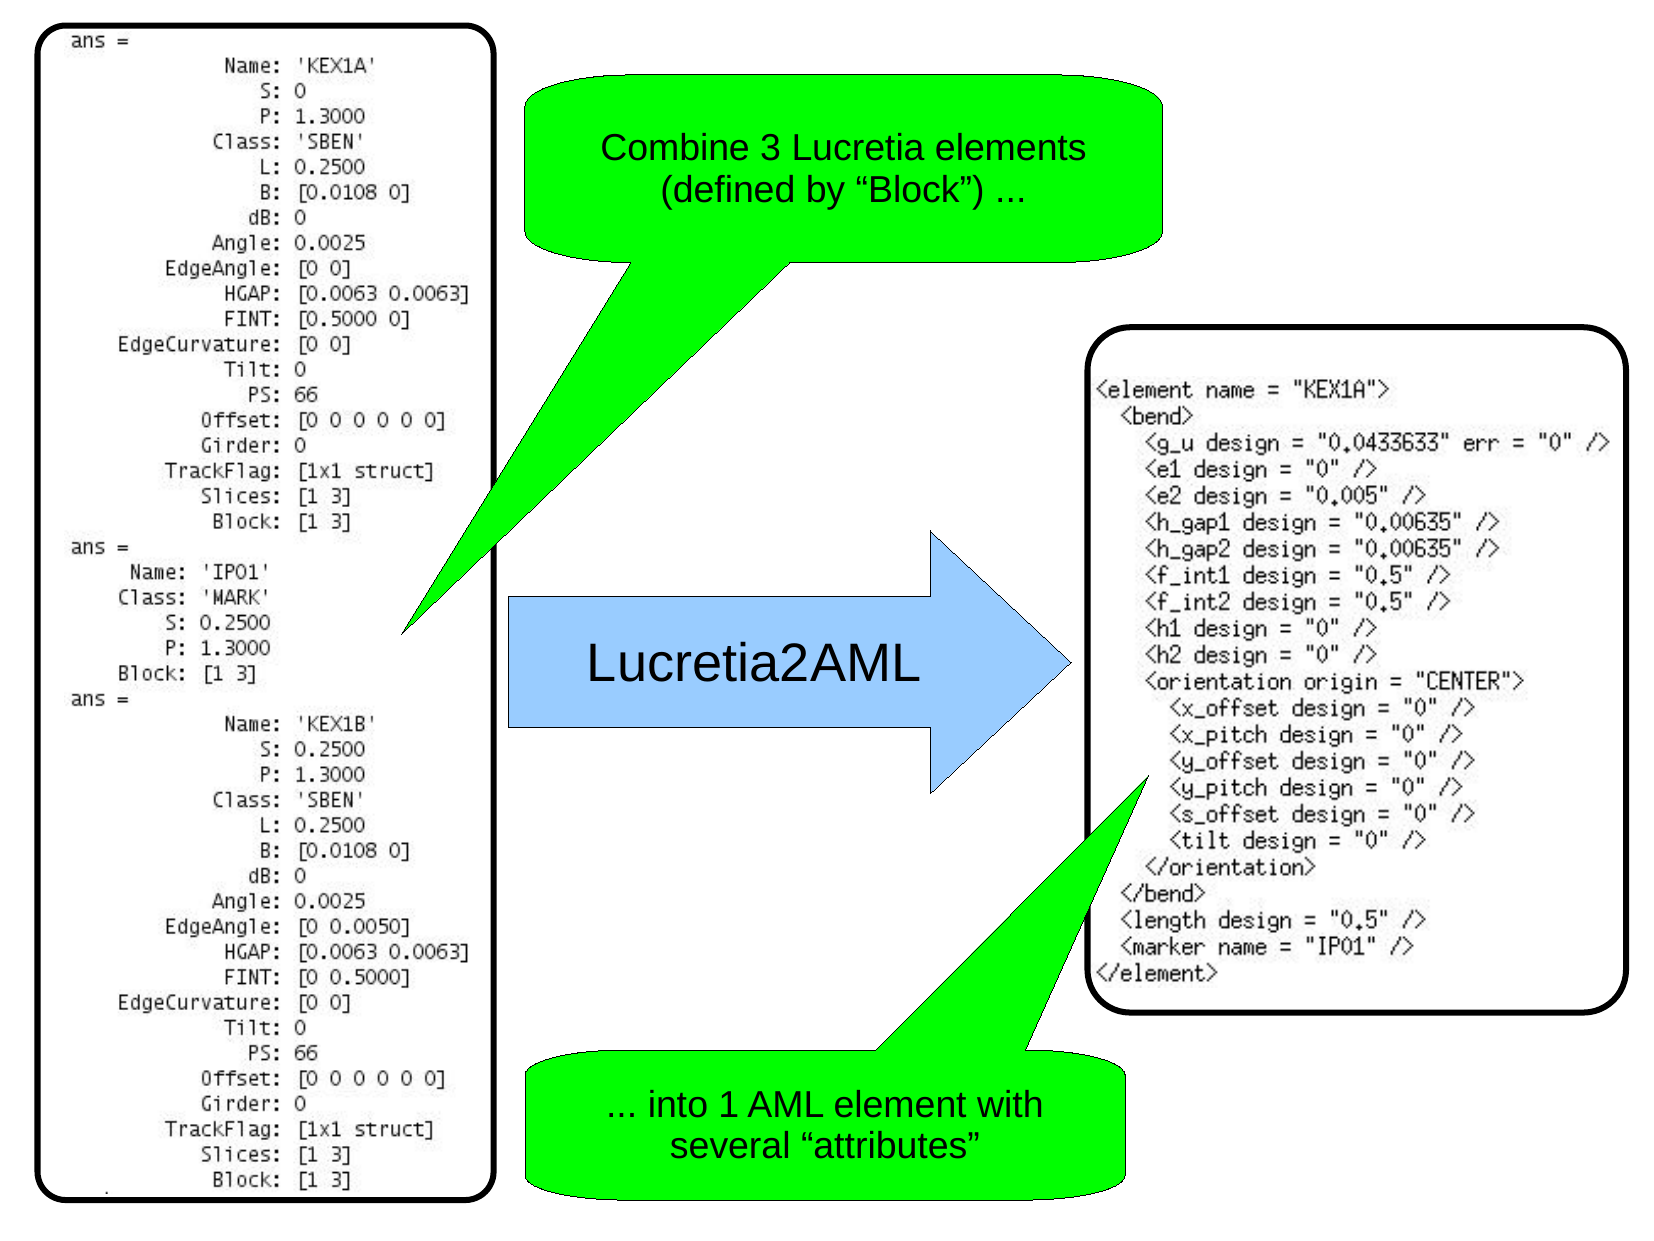

Combine 3 Lucretia elements (defined by “Block”) ...
Lucretia2AML
... into 1 AML element with several “attributes”